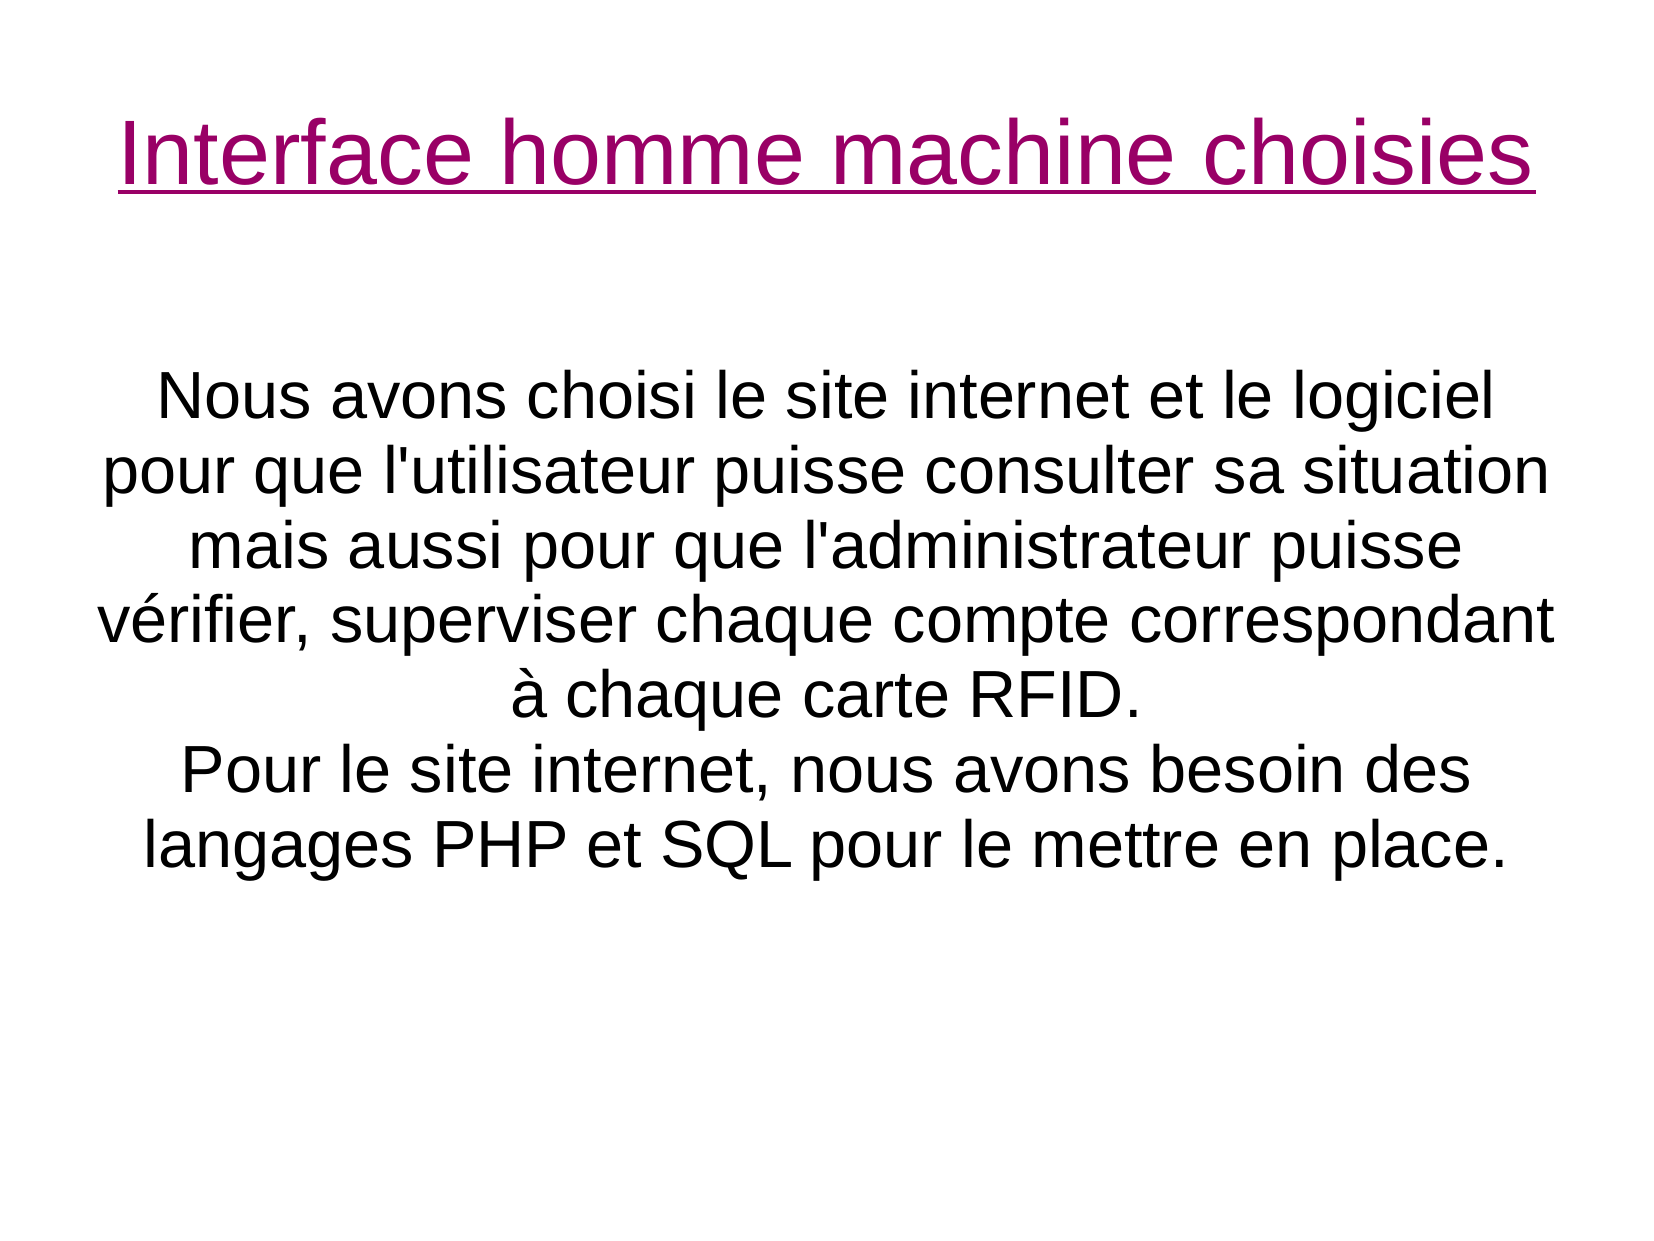

# Interface homme machine choisies
Nous avons choisi le site internet et le logiciel pour que l'utilisateur puisse consulter sa situation mais aussi pour que l'administrateur puisse vérifier, superviser chaque compte correspondant à chaque carte RFID.
Pour le site internet, nous avons besoin des langages PHP et SQL pour le mettre en place.